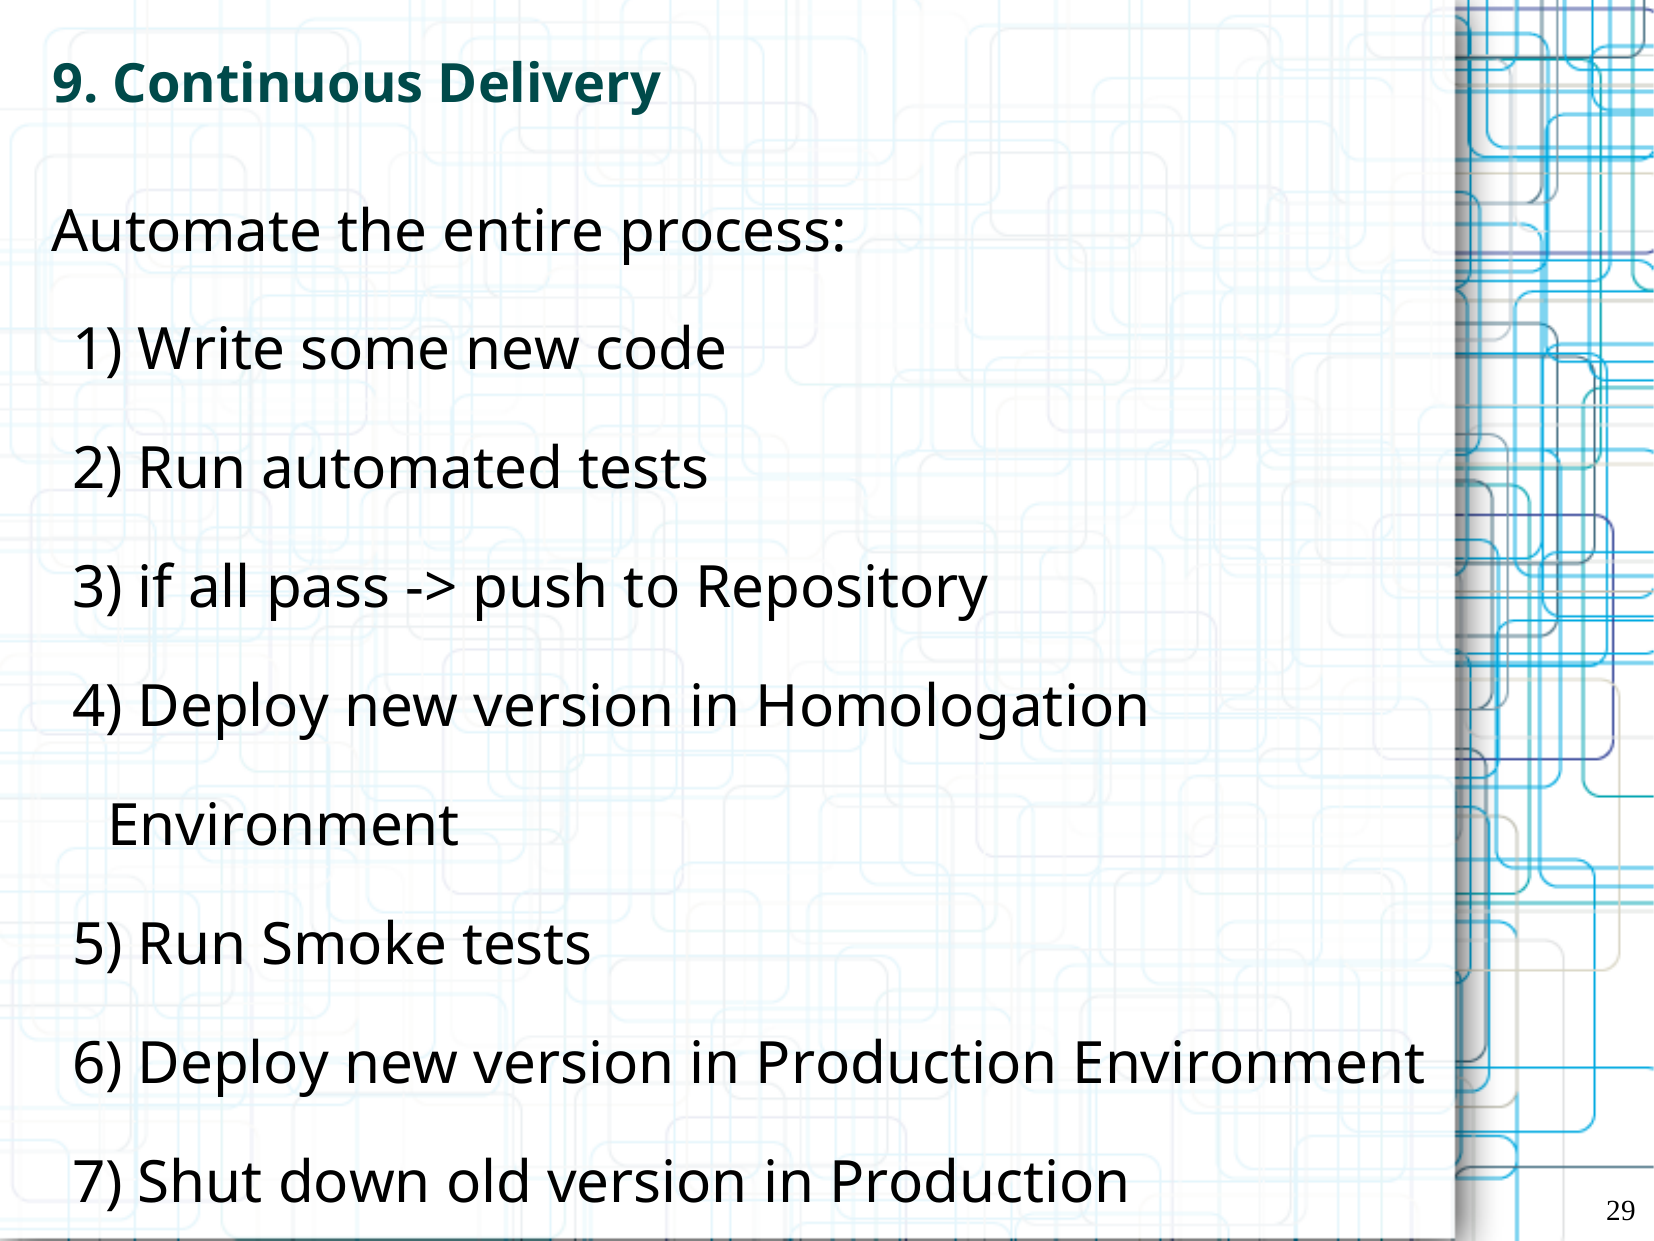

9. Continuous Delivery
 Automate the entire process:
 Write some new code
 Run automated tests
 if all pass -> push to Repository
 Deploy new version in Homologation Environment
 Run Smoke tests
 Deploy new version in Production Environment
 Shut down old version in Production Environment and redirect users to new version
DevOps
29